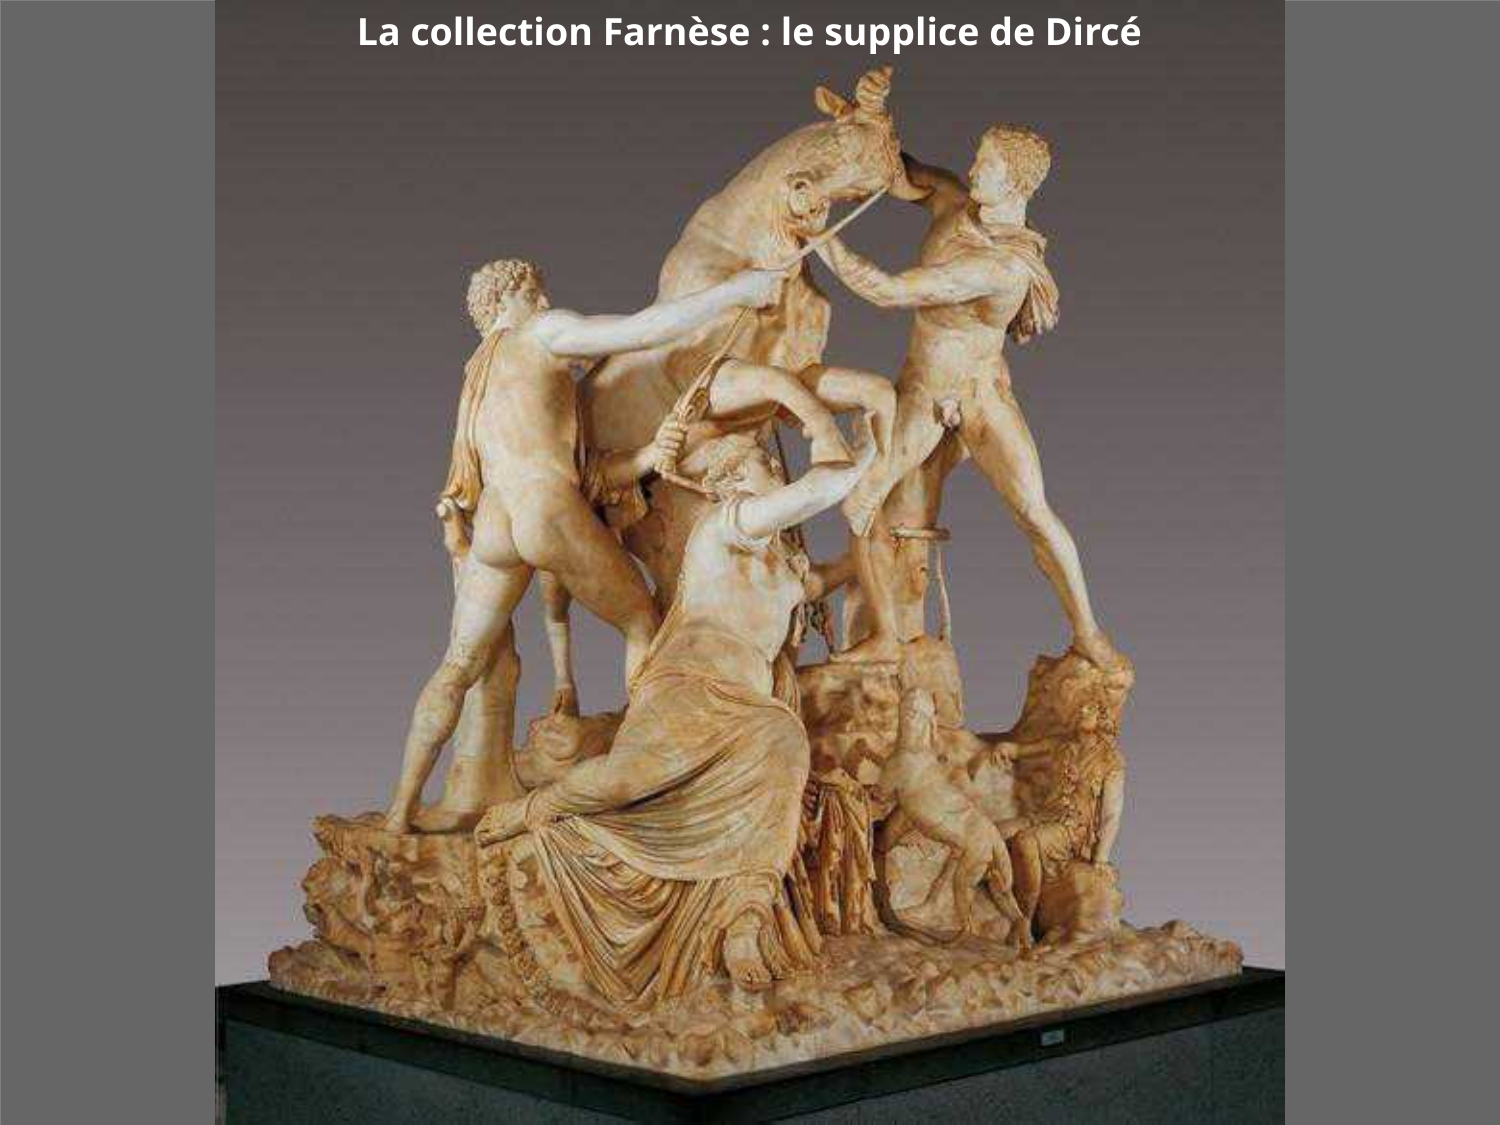

La collection Farnèse : le supplice de Dircé